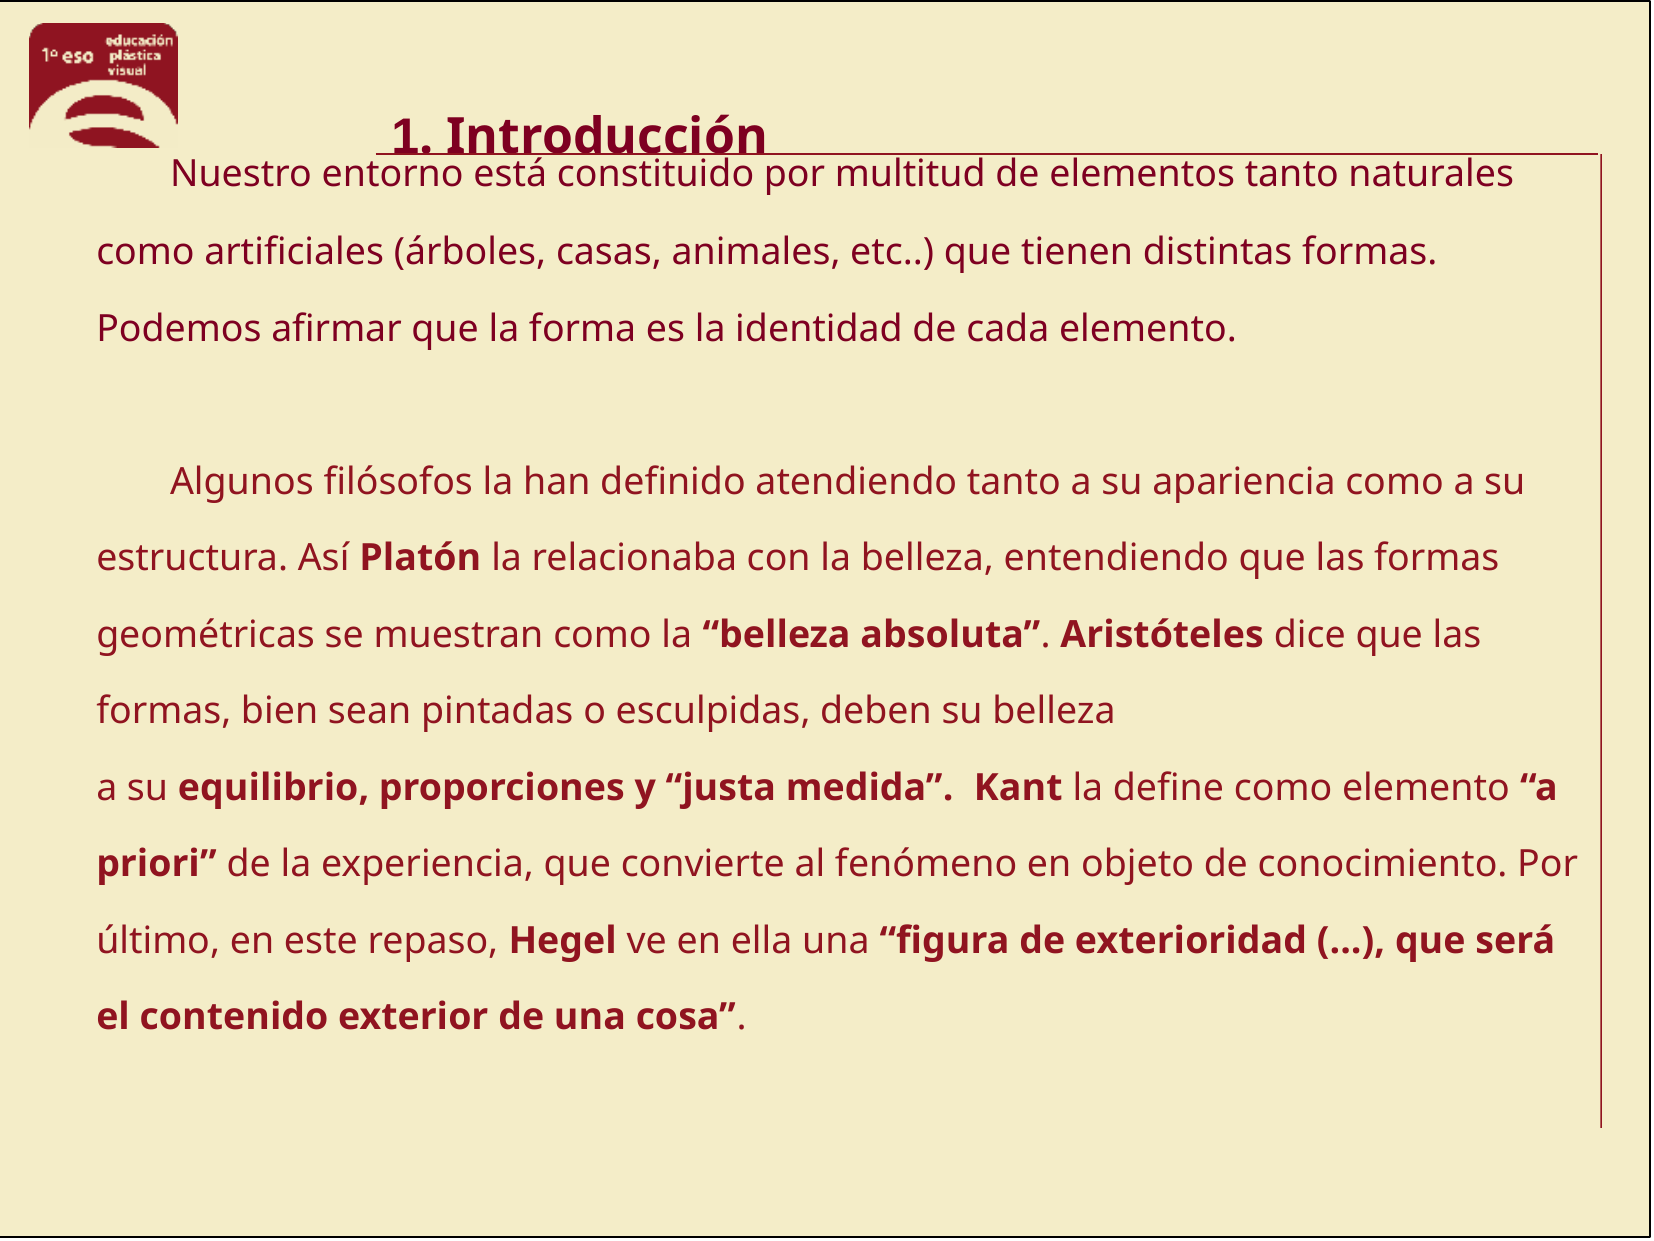

1. Introducción
	Nuestro entorno está constituido por multitud de elementos tanto naturales como artificiales (árboles, casas, animales, etc..) que tienen distintas formas. Podemos afirmar que la forma es la identidad de cada elemento.
	Algunos filósofos la han definido atendiendo tanto a su apariencia como a su estructura. Así Platón la relacionaba con la belleza, entendiendo que las formas geométricas se muestran como la “belleza absoluta”. Aristóteles dice que las formas, bien sean pintadas o esculpidas, deben su belleza
a su equilibrio, proporciones y “justa medida”. Kant la define como elemento “a priori” de la experiencia, que convierte al fenómeno en objeto de conocimiento. Por último, en este repaso, Hegel ve en ella una “figura de exterioridad (...), que será el contenido exterior de una cosa”.
#